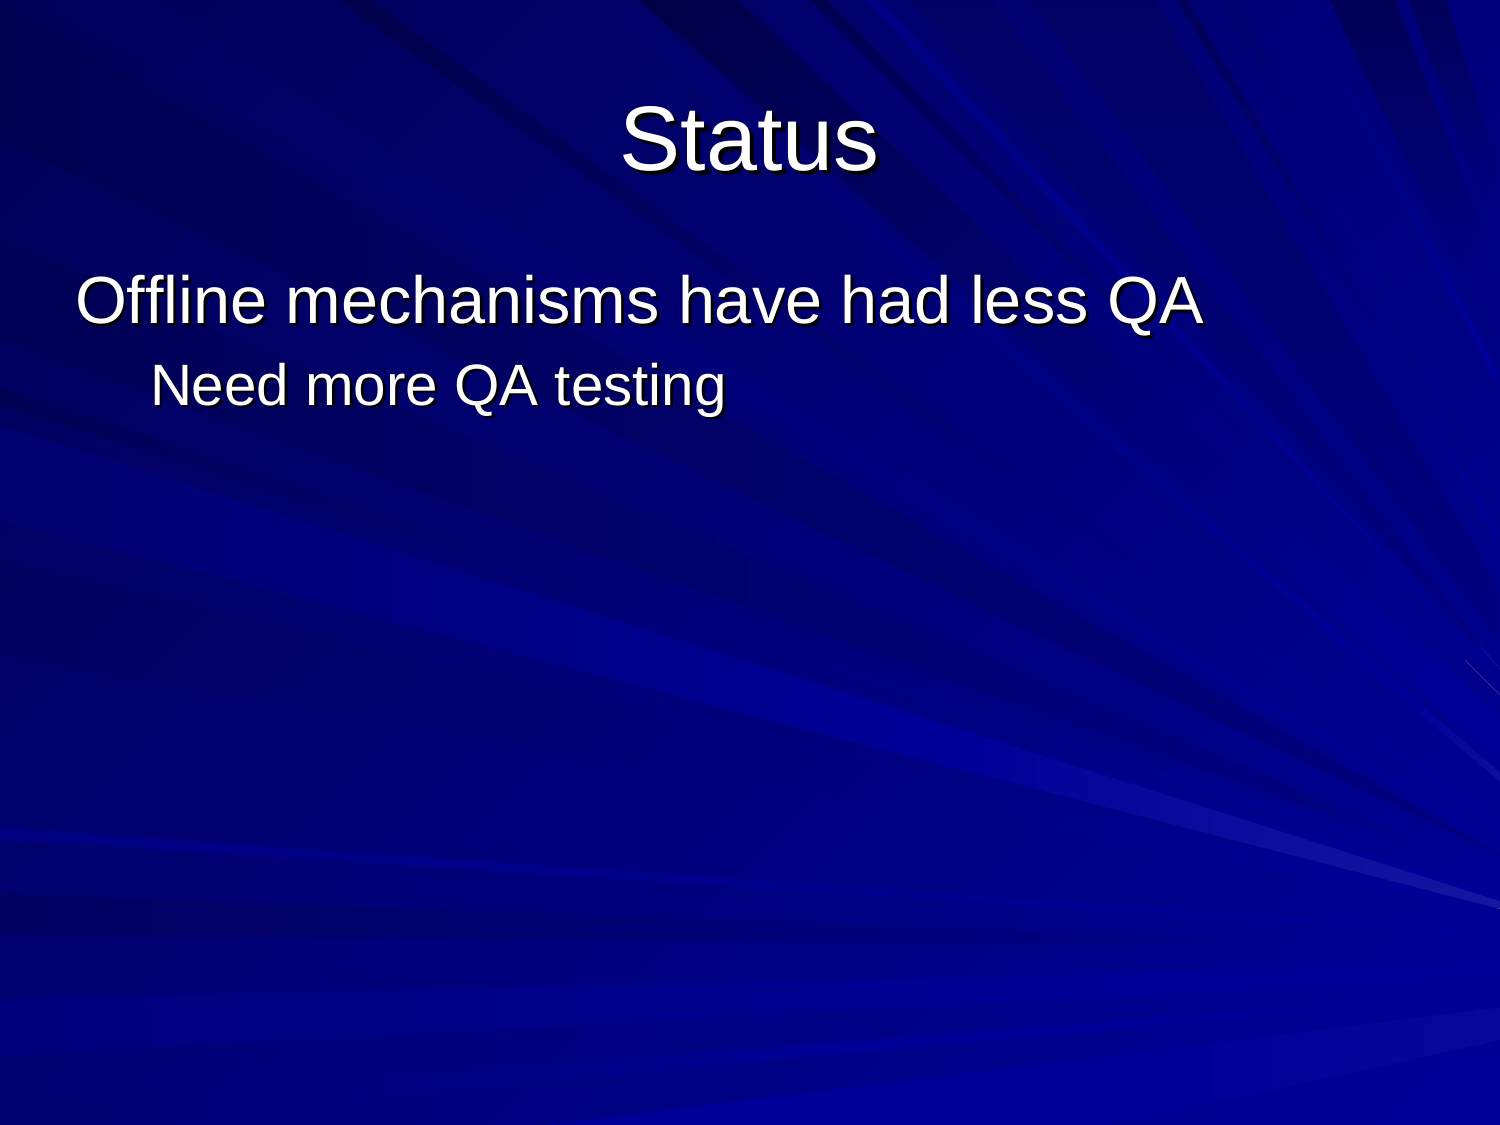

# Status
Offline mechanisms have had less QA
Need more QA testing